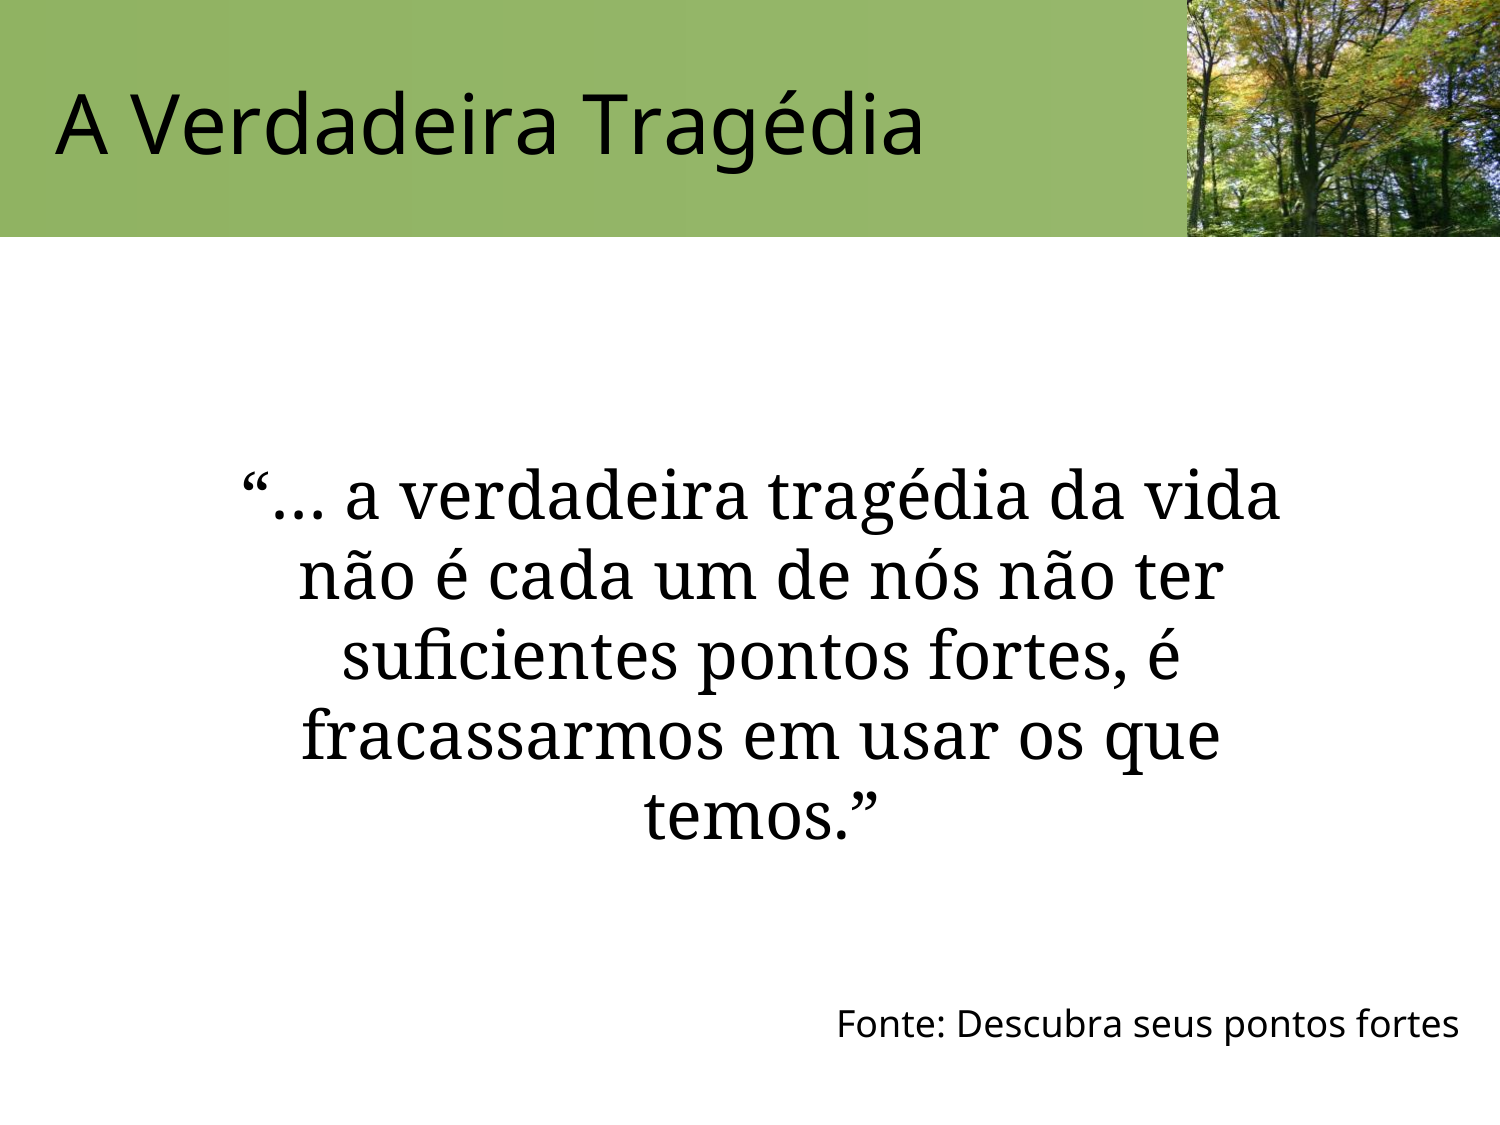

# A Verdadeira Tragédia
“… a verdadeira tragédia da vida não é cada um de nós não ter suficientes pontos fortes, é fracassarmos em usar os que temos.”
Fonte: Descubra seus pontos fortes